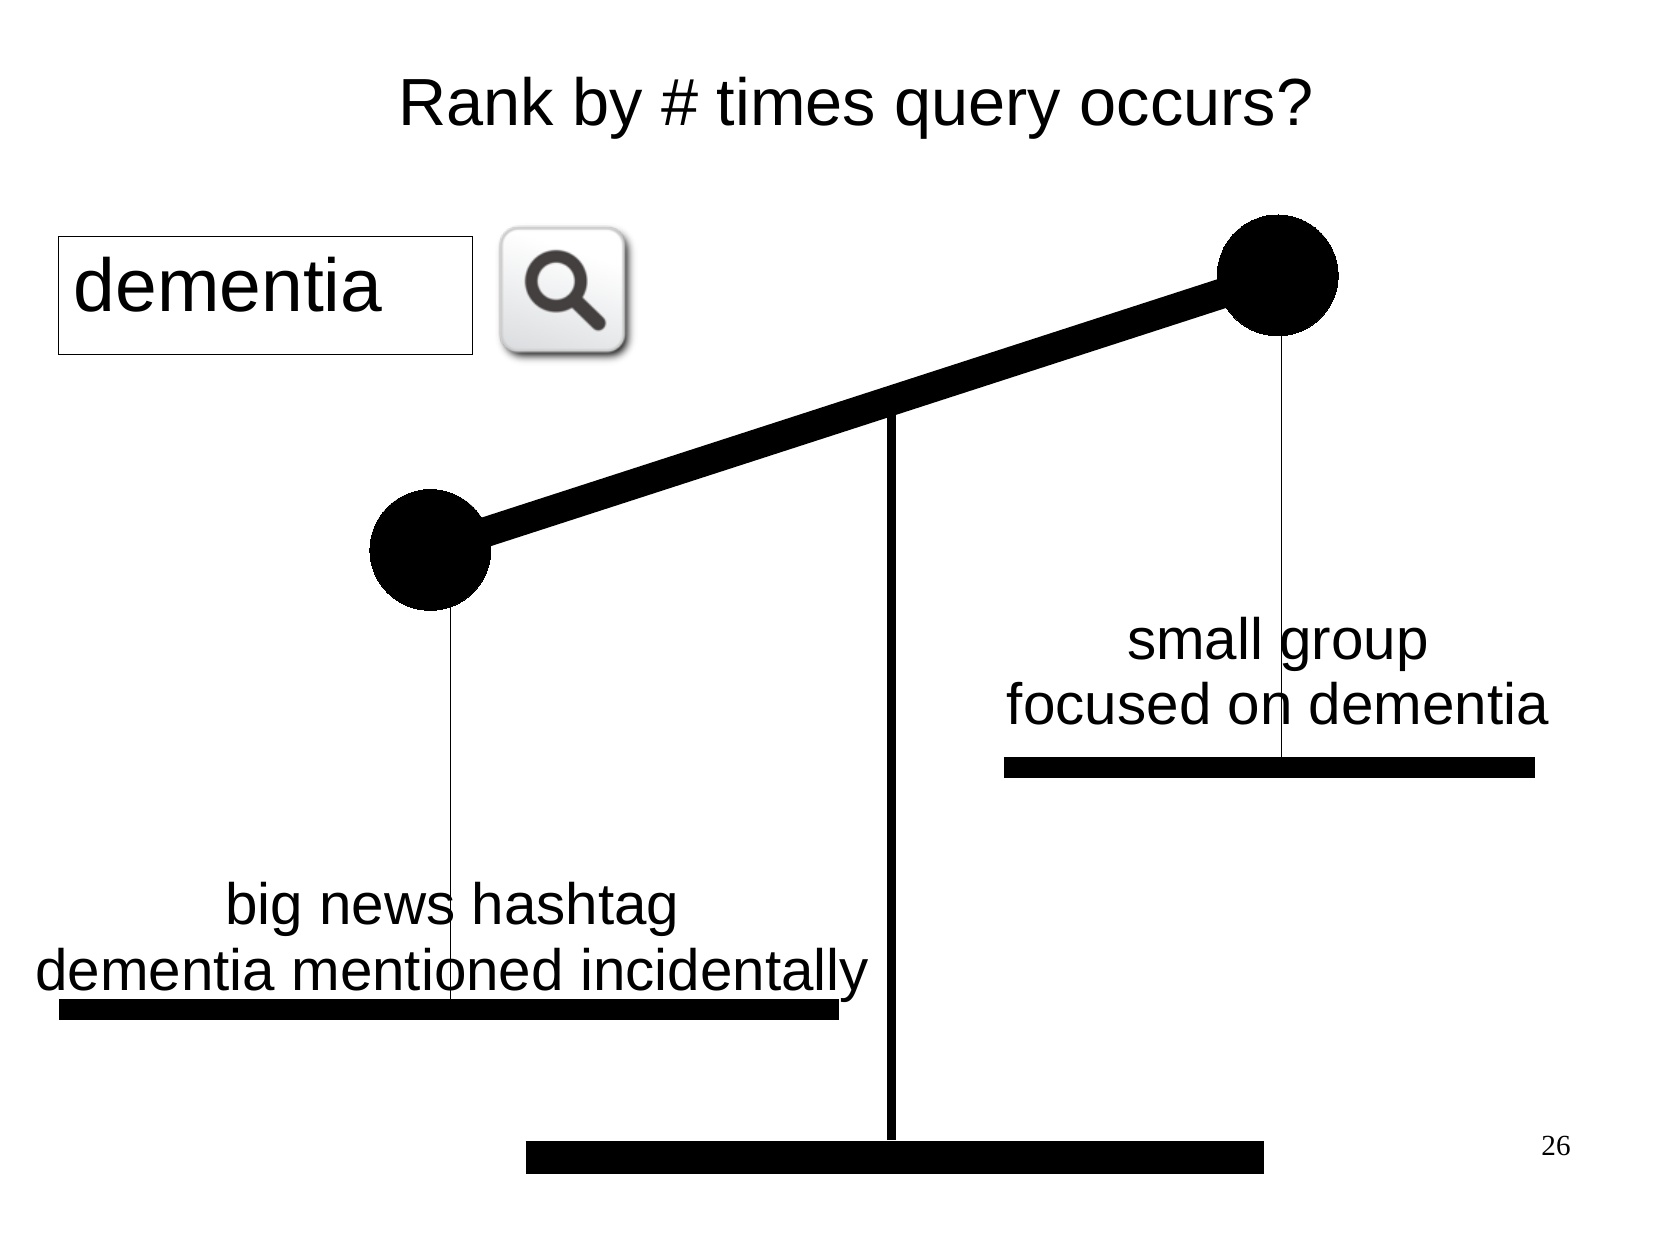

# Rank by # times query occurs?
dementia
small group
focused on dementia
big news hashtag
dementia mentioned incidentally
26